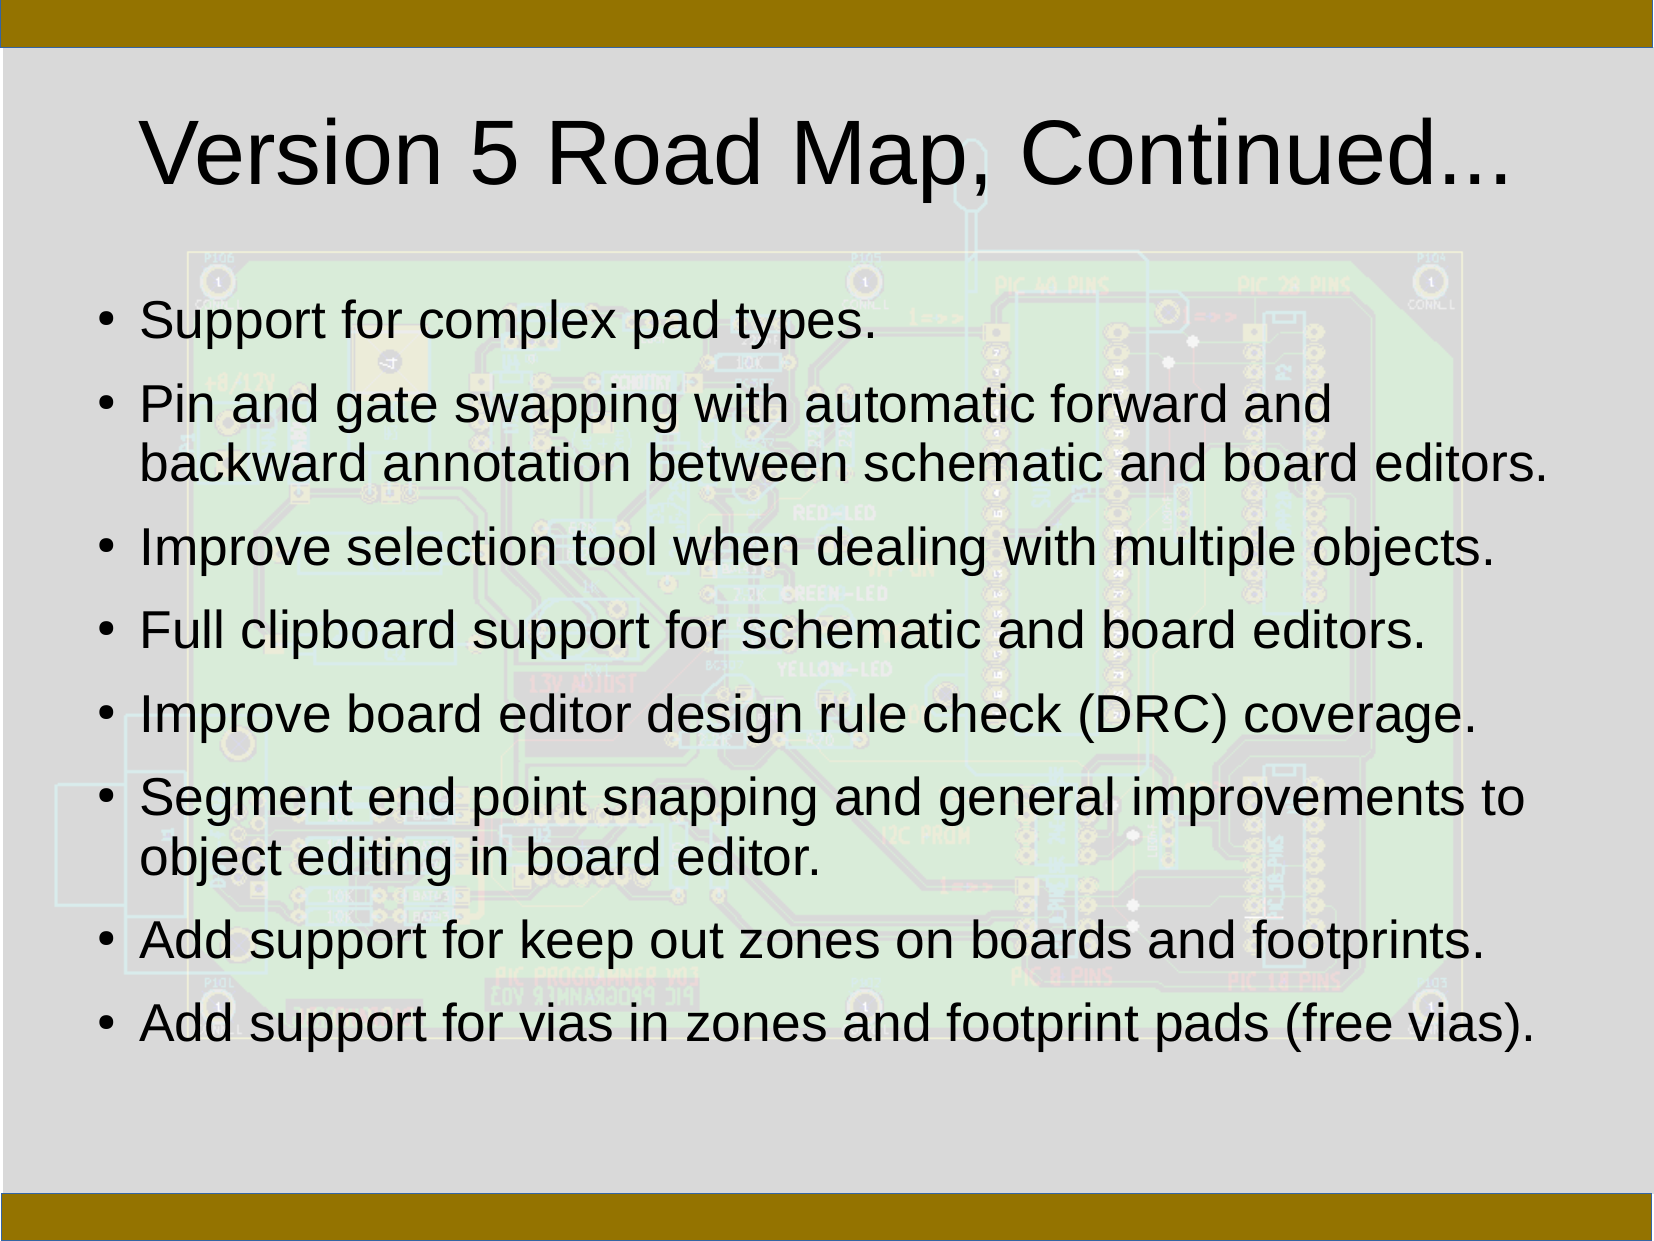

# Version 5 Road Map, Continued...
Support for complex pad types.
Pin and gate swapping with automatic forward and backward annotation between schematic and board editors.
Improve selection tool when dealing with multiple objects.
Full clipboard support for schematic and board editors.
Improve board editor design rule check (DRC) coverage.
Segment end point snapping and general improvements to object editing in board editor.
Add support for keep out zones on boards and footprints.
Add support for vias in zones and footprint pads (free vias).